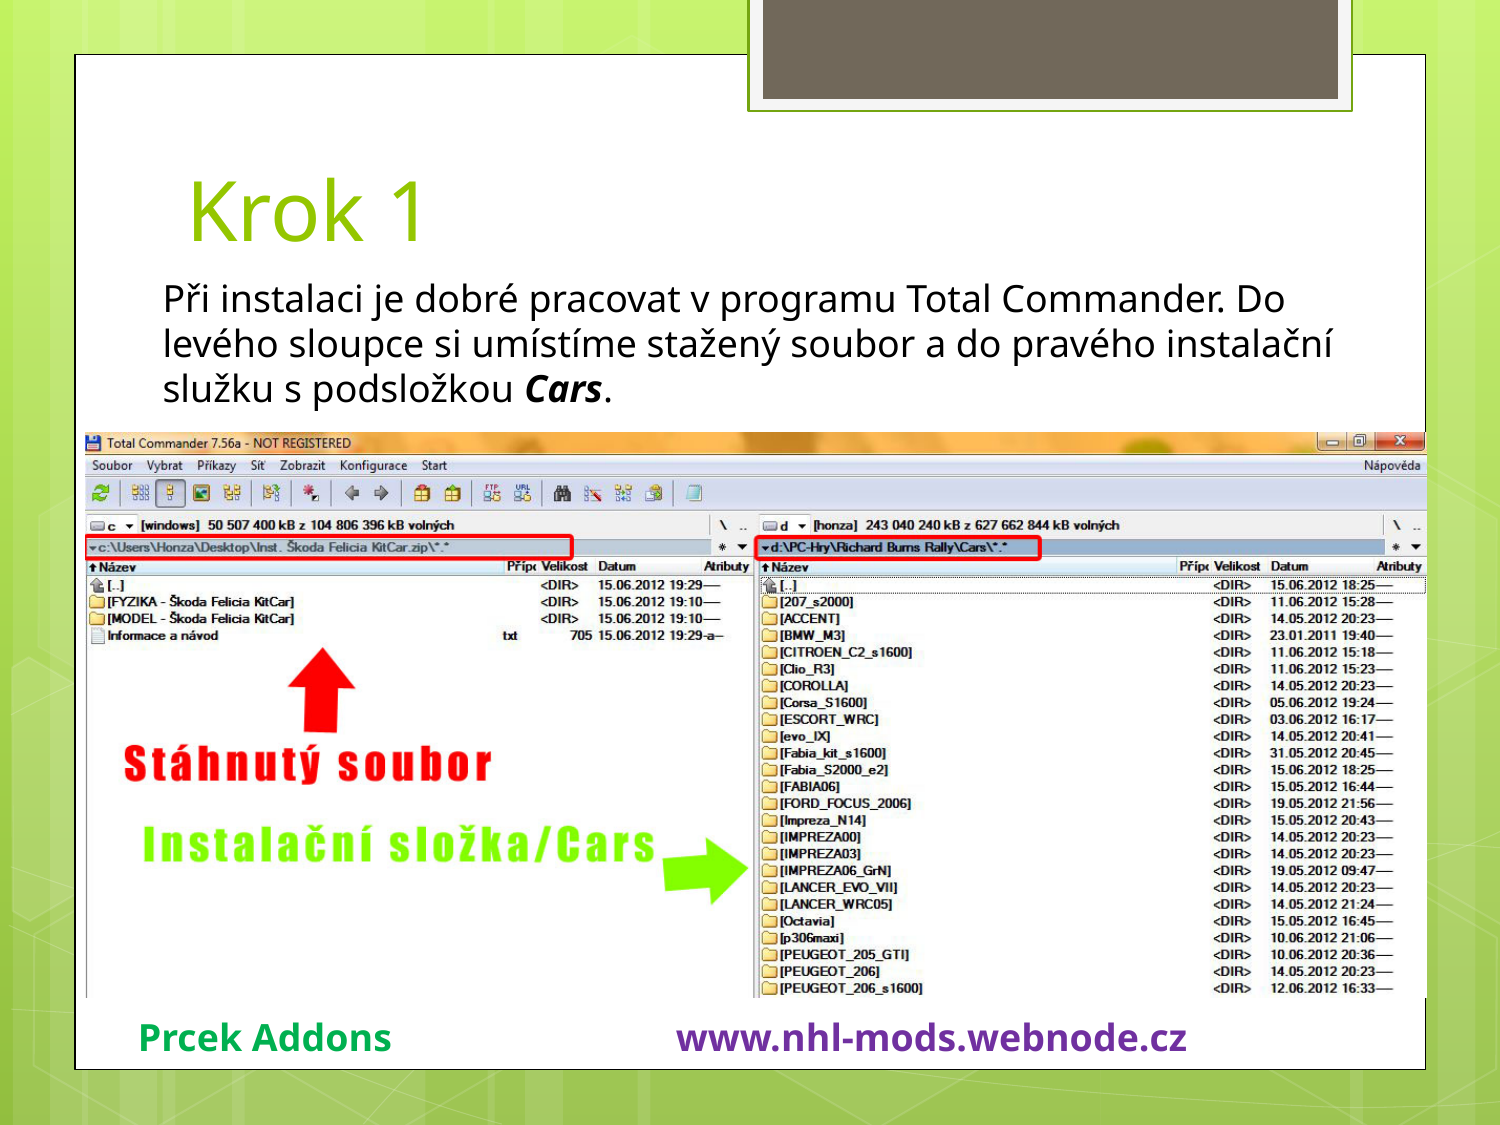

# Krok 1
Při instalaci je dobré pracovat v programu Total Commander. Do levého sloupce si umístíme stažený soubor a do pravého instalační služku s podsložkou Cars.
Prcek Addons 			 www.nhl-mods.webnode.cz